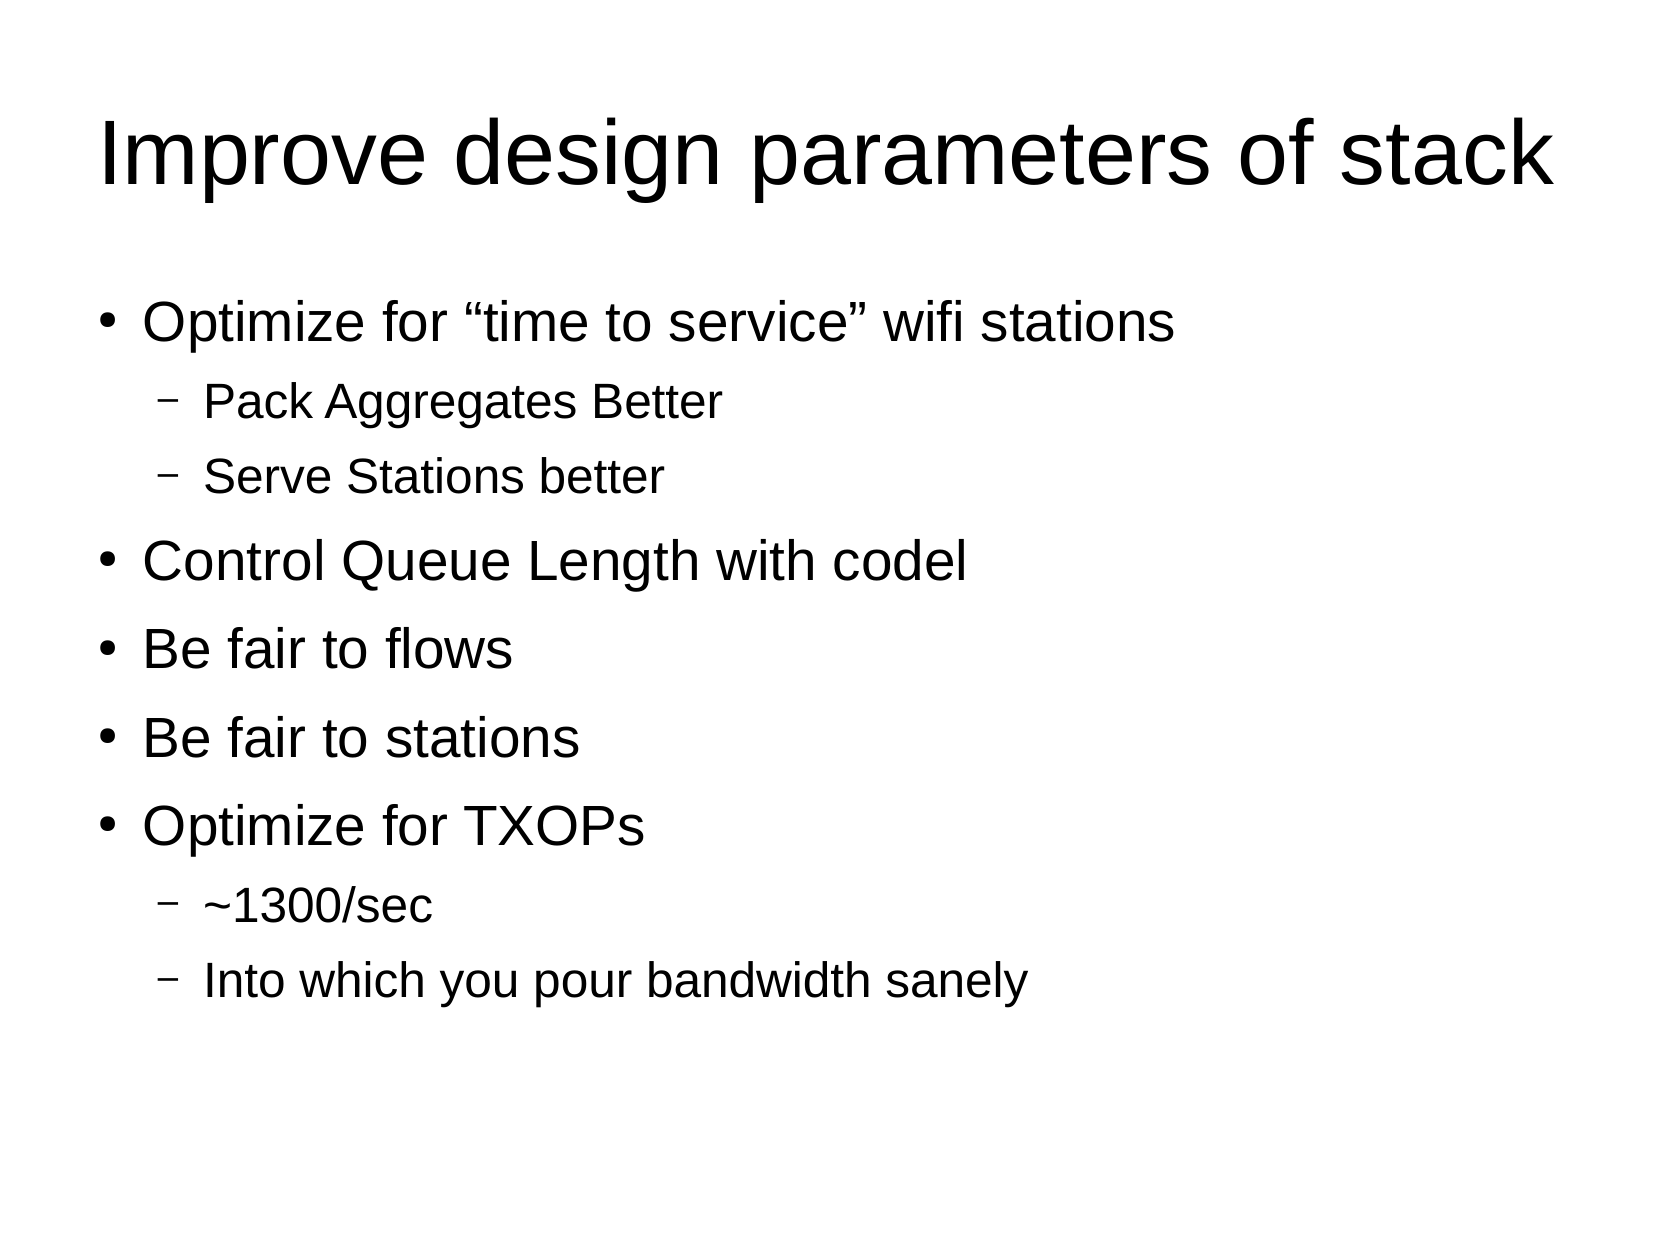

# Improve design parameters of stack
Optimize for “time to service” wifi stations
Pack Aggregates Better
Serve Stations better
Control Queue Length with codel
Be fair to flows
Be fair to stations
Optimize for TXOPs
~1300/sec
Into which you pour bandwidth sanely